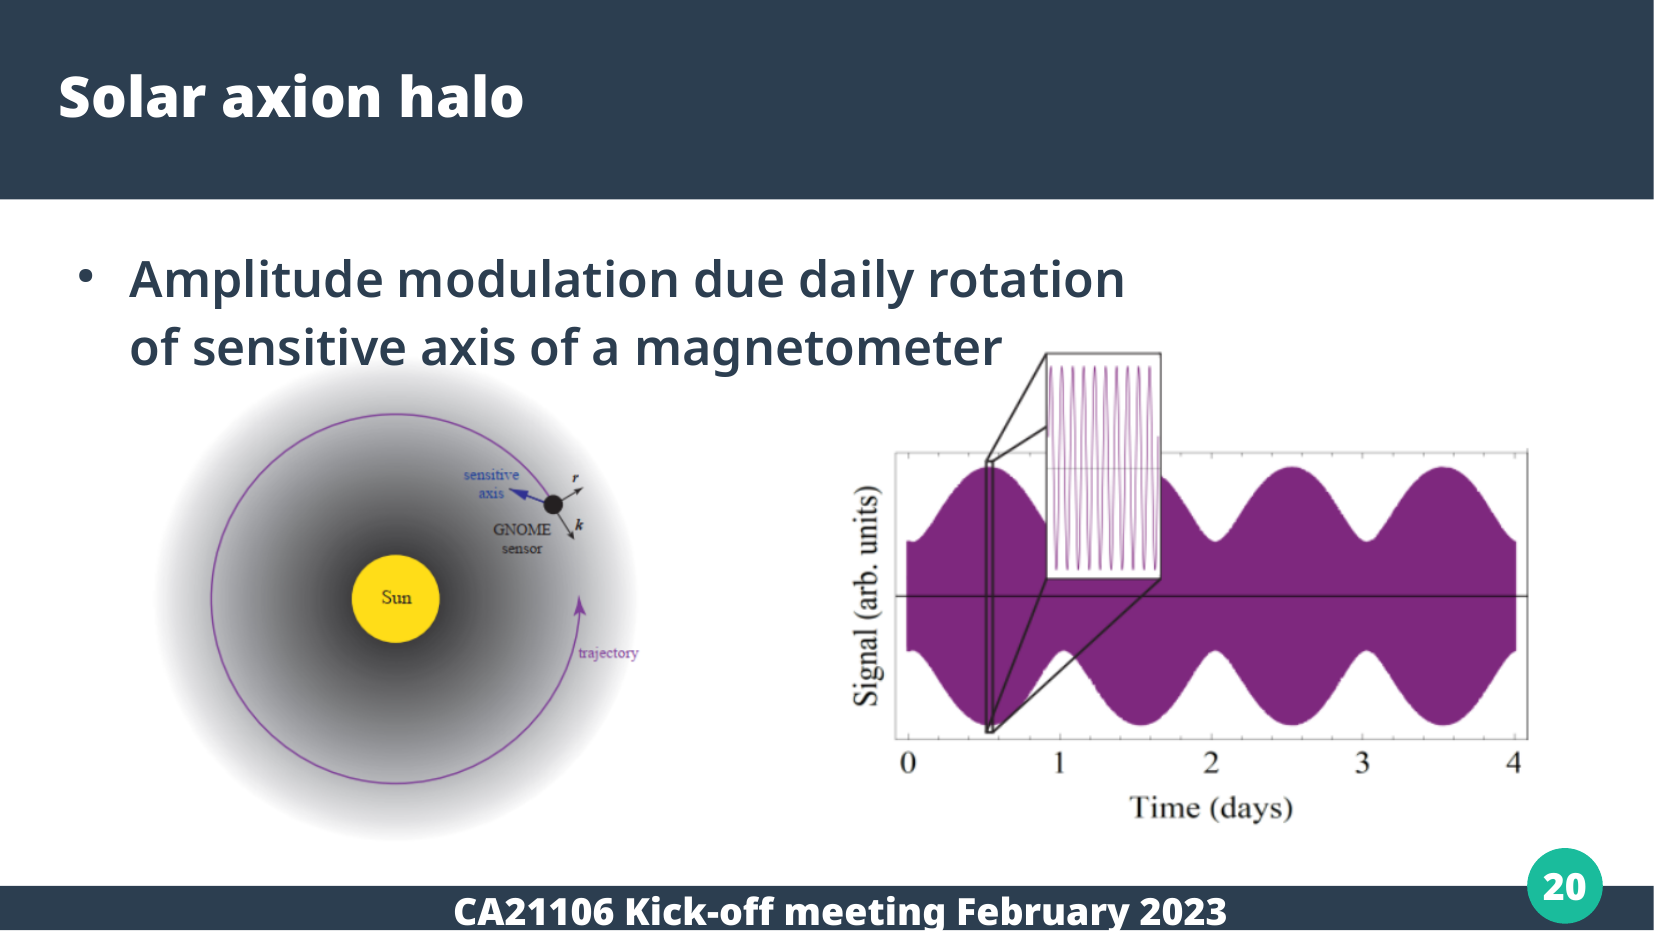

# Solar axion halo
Amplitude modulation due daily rotation
of sensitive axis of a magnetometer
CA21106 Kick-off meeting February 2023